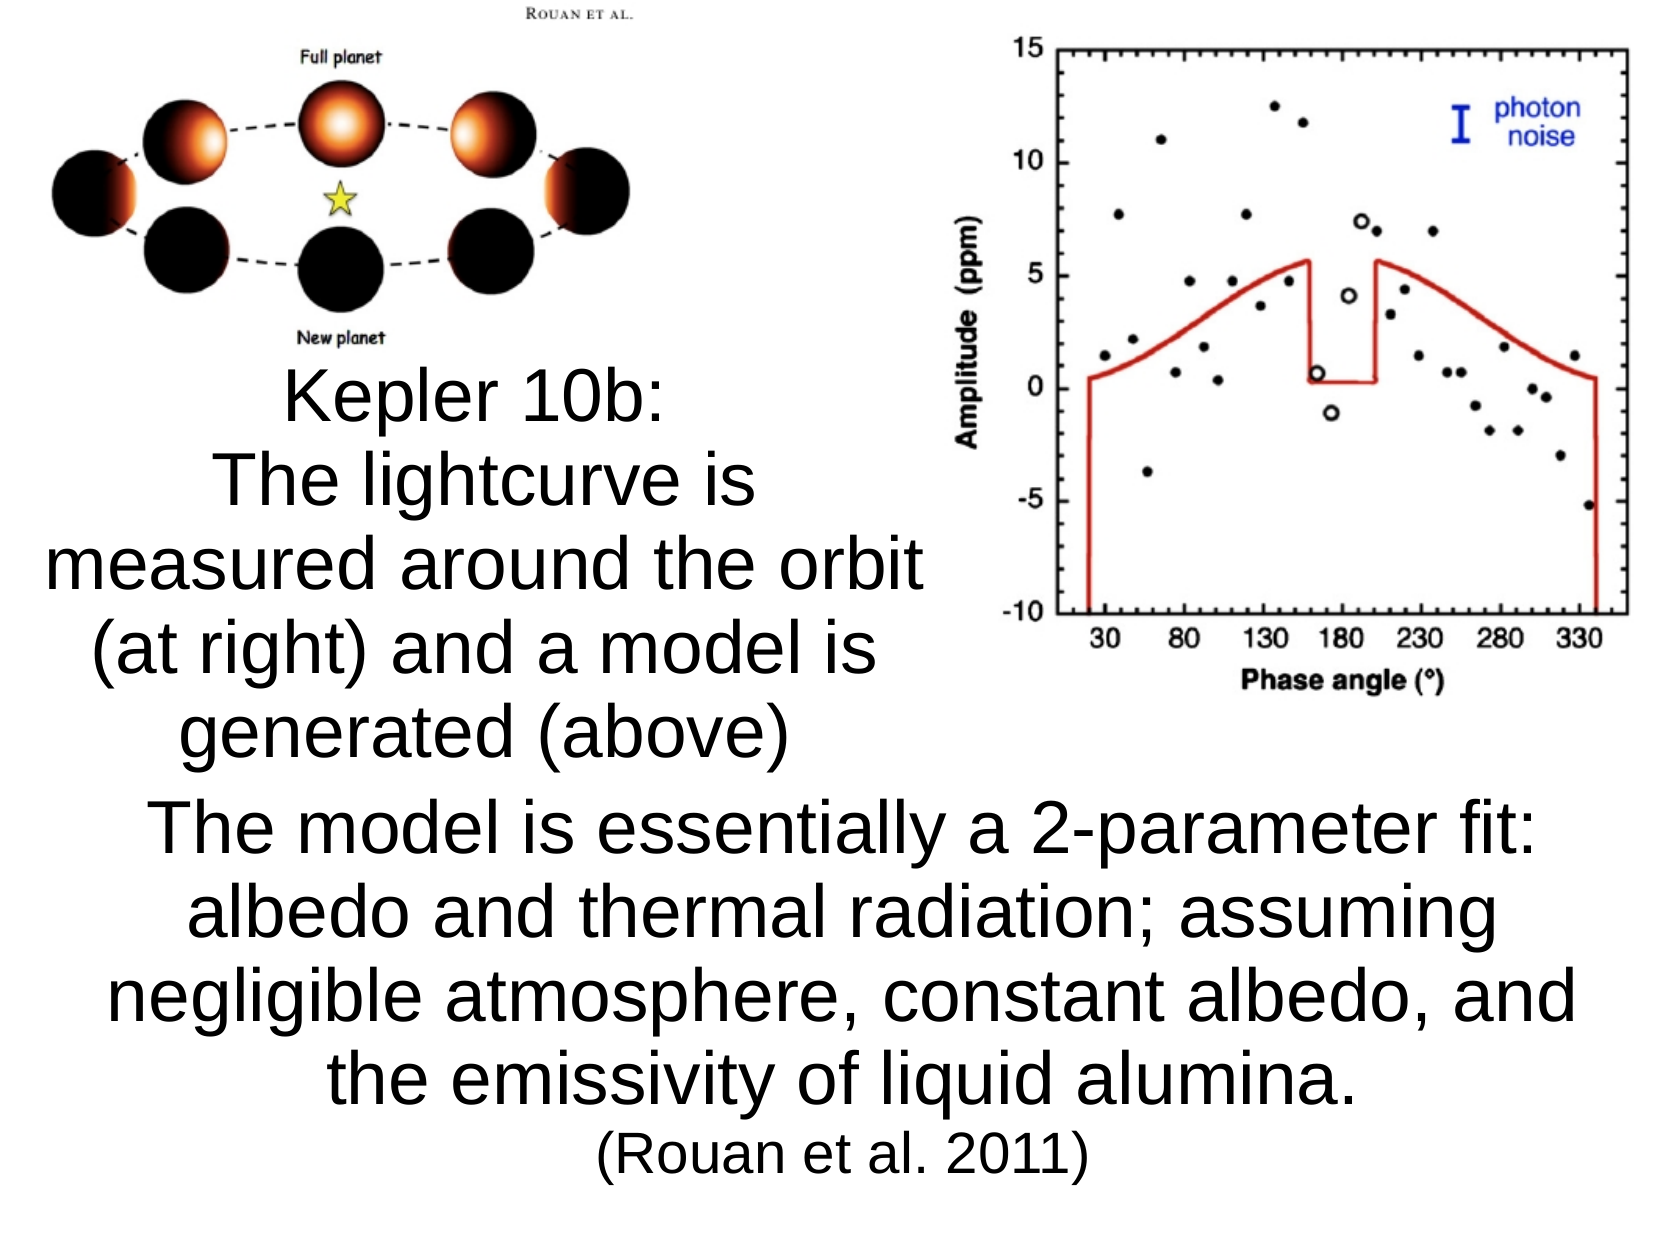

Kepler 10b:
The lightcurve is measured around the orbit (at right) and a model is generated (above)
The model is essentially a 2-parameter fit: albedo and thermal radiation; assuming negligible atmosphere, constant albedo, and the emissivity of liquid alumina.
(Rouan et al. 2011)